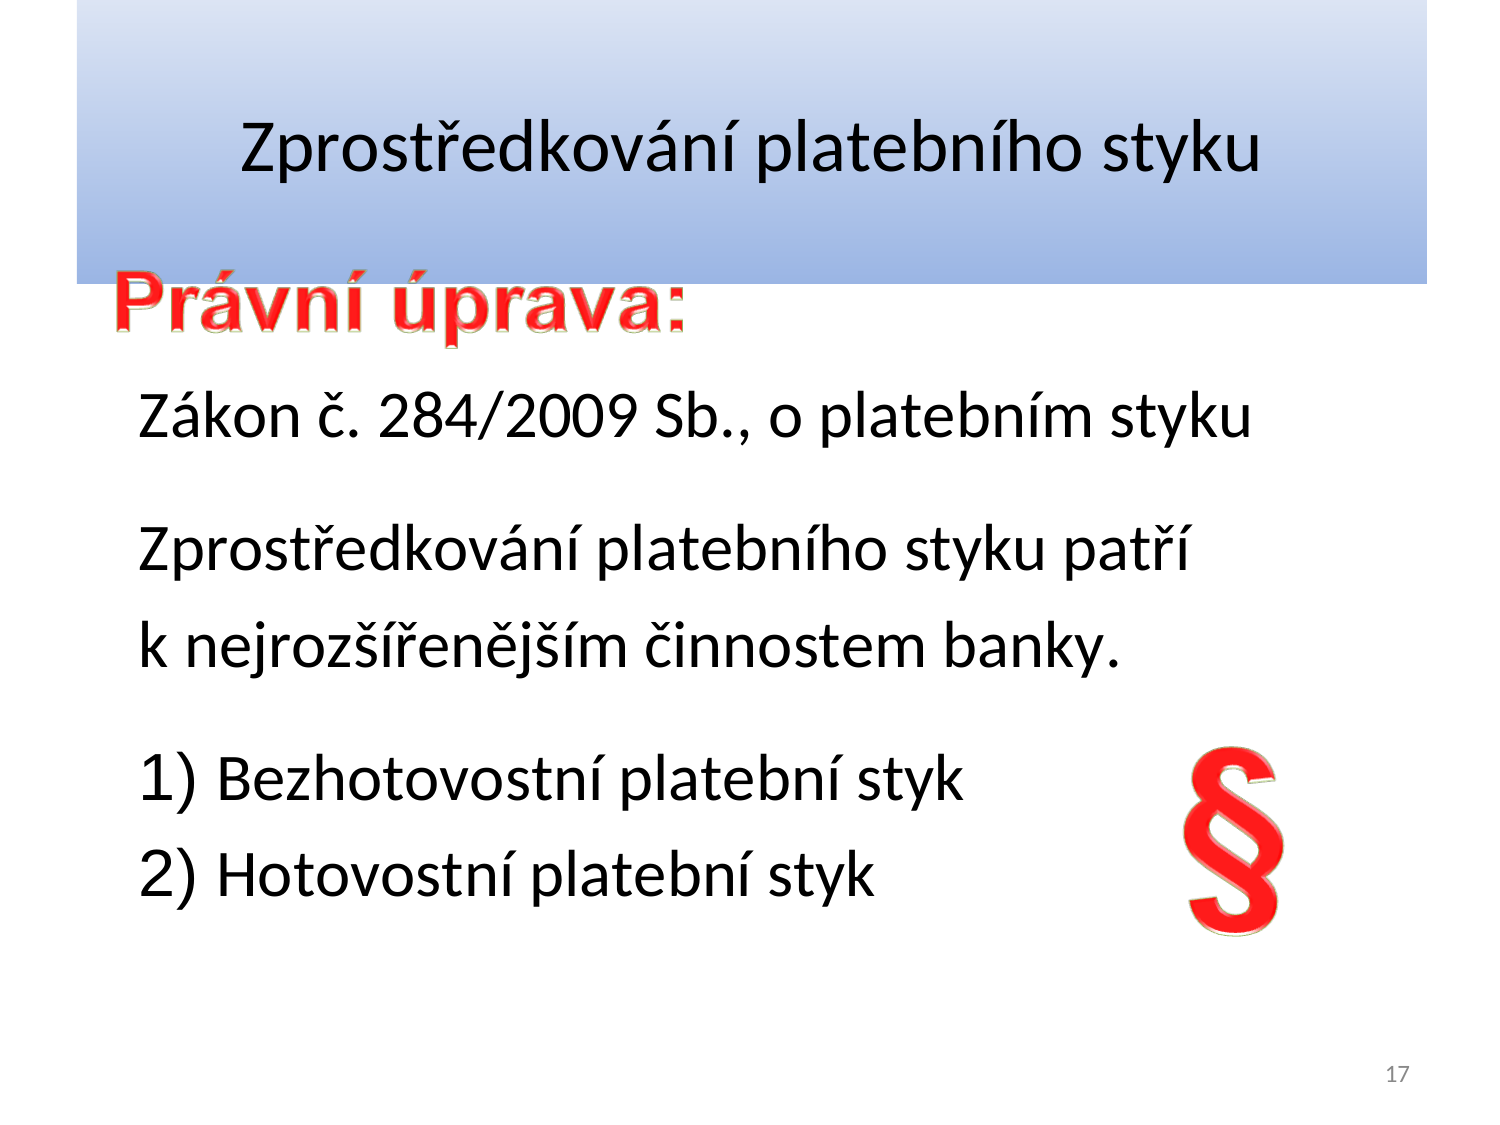

# Zprostředkování platebního styku
Zákon č. 284/2009 Sb., o platebním styku
Zprostředkování platebního styku patří
k nejrozšířenějším činnostem banky.
 Bezhotovostní platební styk
 Hotovostní platební styk